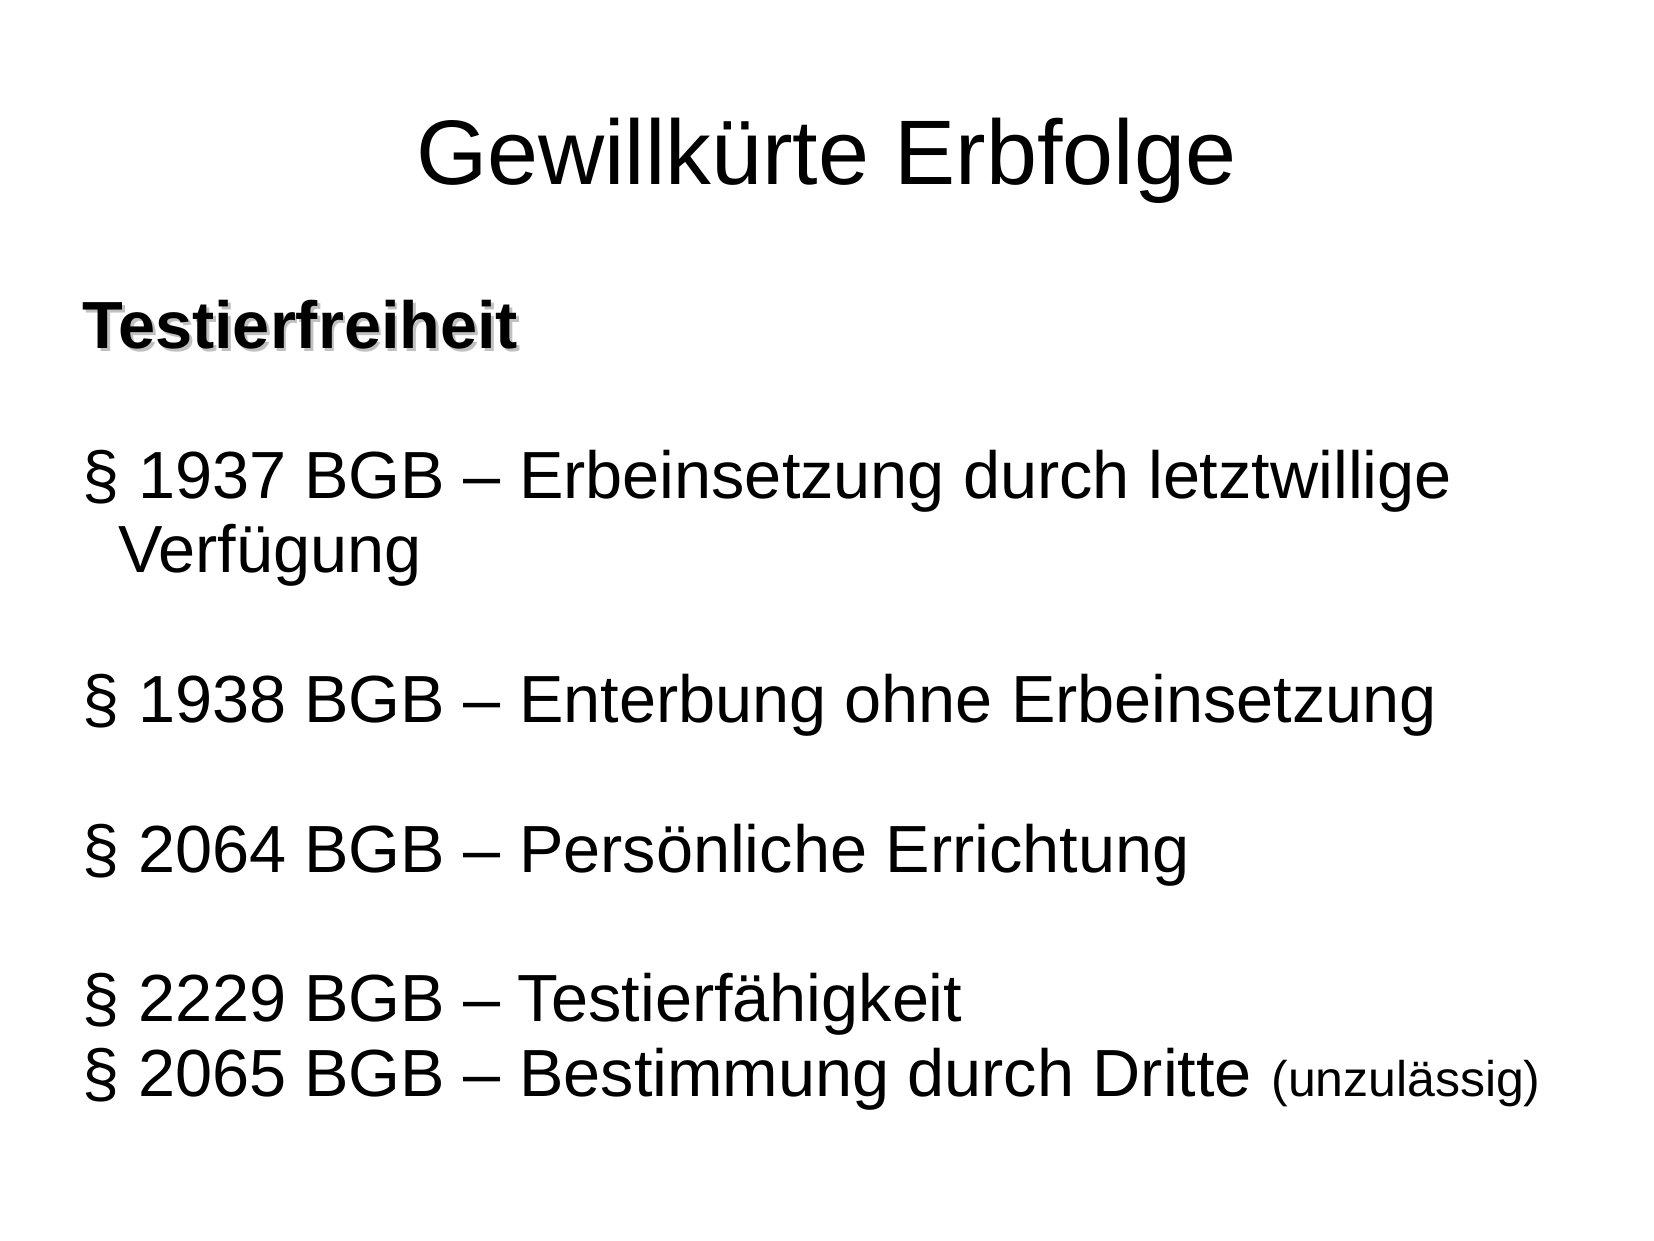

# Gewillkürte Erbfolge
Testierfreiheit
§ 1937 BGB – Erbeinsetzung durch letztwillige Verfügung
§ 1938 BGB – Enterbung ohne Erbeinsetzung
§ 2064 BGB – Persönliche Errichtung
§ 2229 BGB – Testierfähigkeit
§ 2065 BGB – Bestimmung durch Dritte (unzulässig)